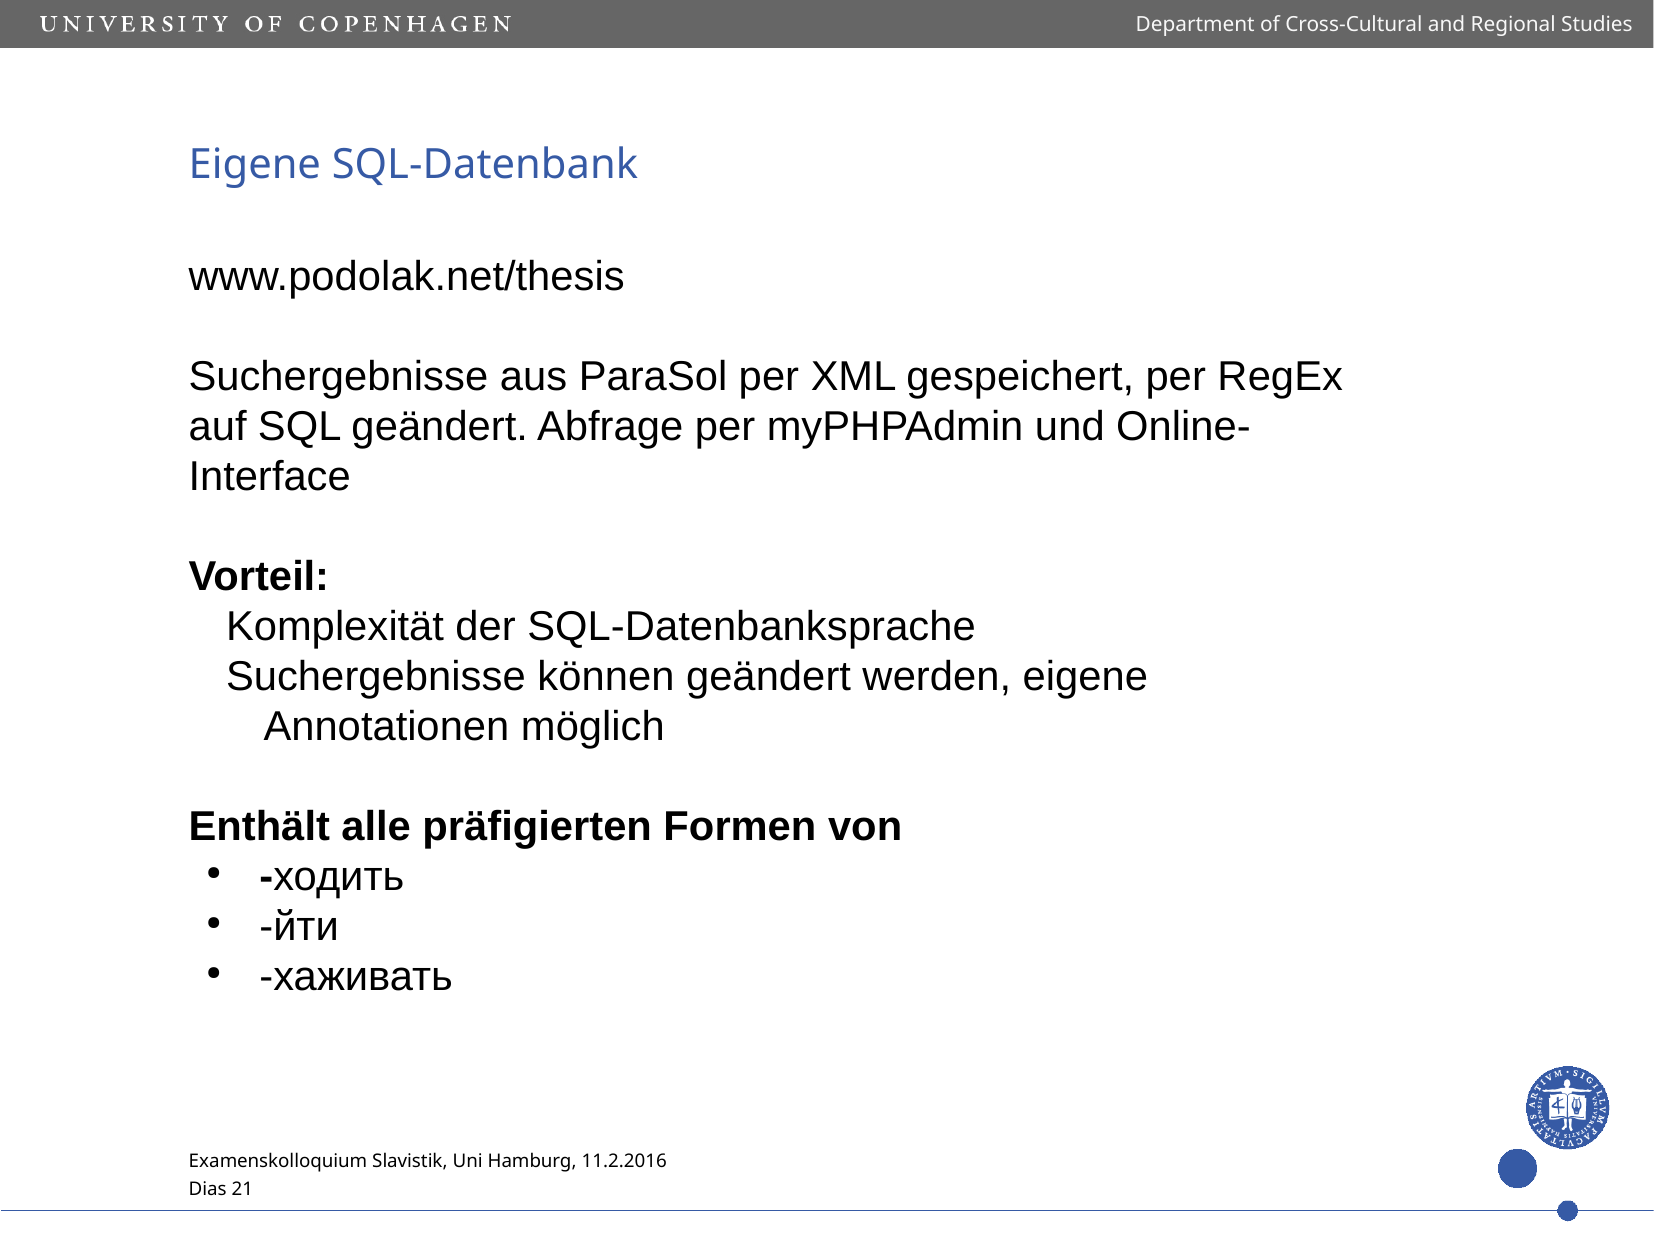

Department of Cross-Cultural and Regional Studies
# Eigene SQL-Datenbank
www.podolak.net/thesis
Suchergebnisse aus ParaSol per XML gespeichert, per RegEx auf SQL geändert. Abfrage per myPHPAdmin und Online-Interface
Vorteil:
Komplexität der SQL-Datenbanksprache
Suchergebnisse können geändert werden, eigene Annotationen möglich
Enthält alle präfigierten Formen von
-ходить
-йти
-хаживать
Examenskolloquium Slavistik, Uni Hamburg, 11.2.2016
Dias